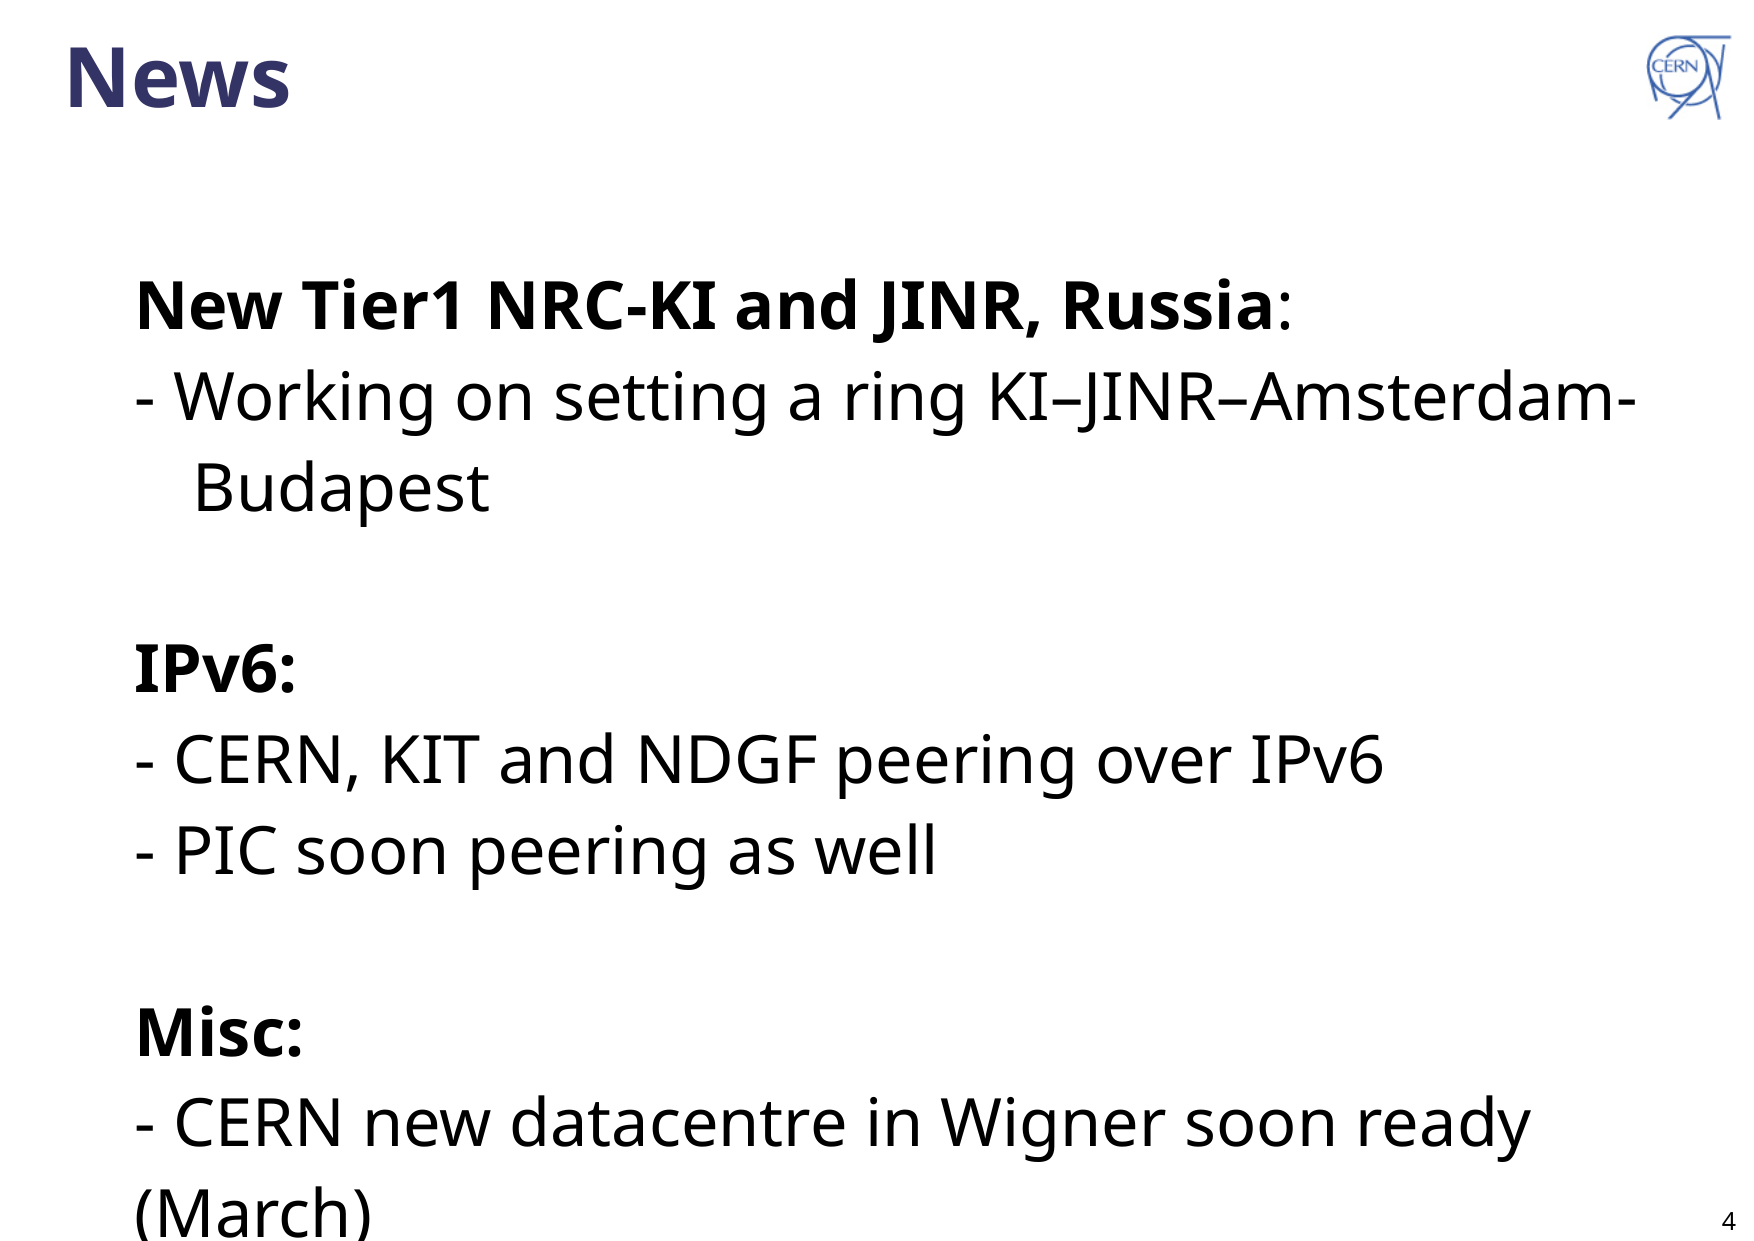

# News
New Tier1 NRC-KI and JINR, Russia:
- Working on setting a ring KI–JINR–Amsterdam-Budapest
IPv6:
- CERN, KIT and NDGF peering over IPv6
- PIC soon peering as well
Misc:
- CERN new datacentre in Wigner soon ready (March)
- Geant is migrating its LHCOPN circuits to Infinera
4